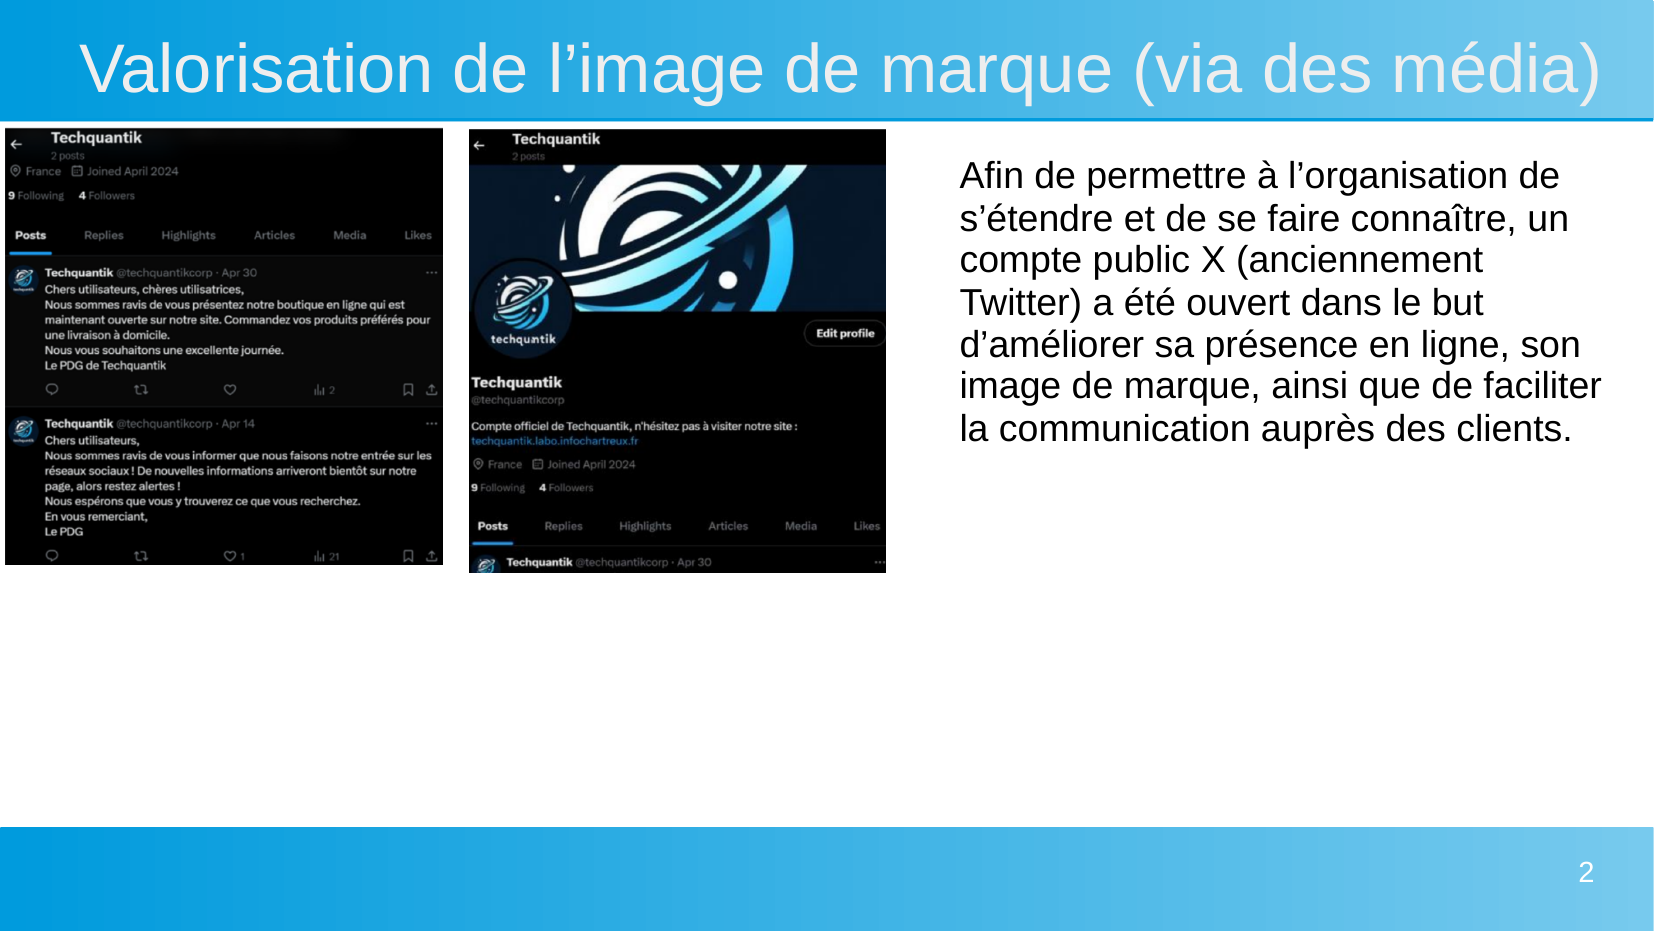

# Valorisation de l’image de marque (via des média)
Afin de permettre à l’organisation de s’étendre et de se faire connaître, un compte public X (anciennement Twitter) a été ouvert dans le but d’améliorer sa présence en ligne, son image de marque, ainsi que de faciliter la communication auprès des clients.
2